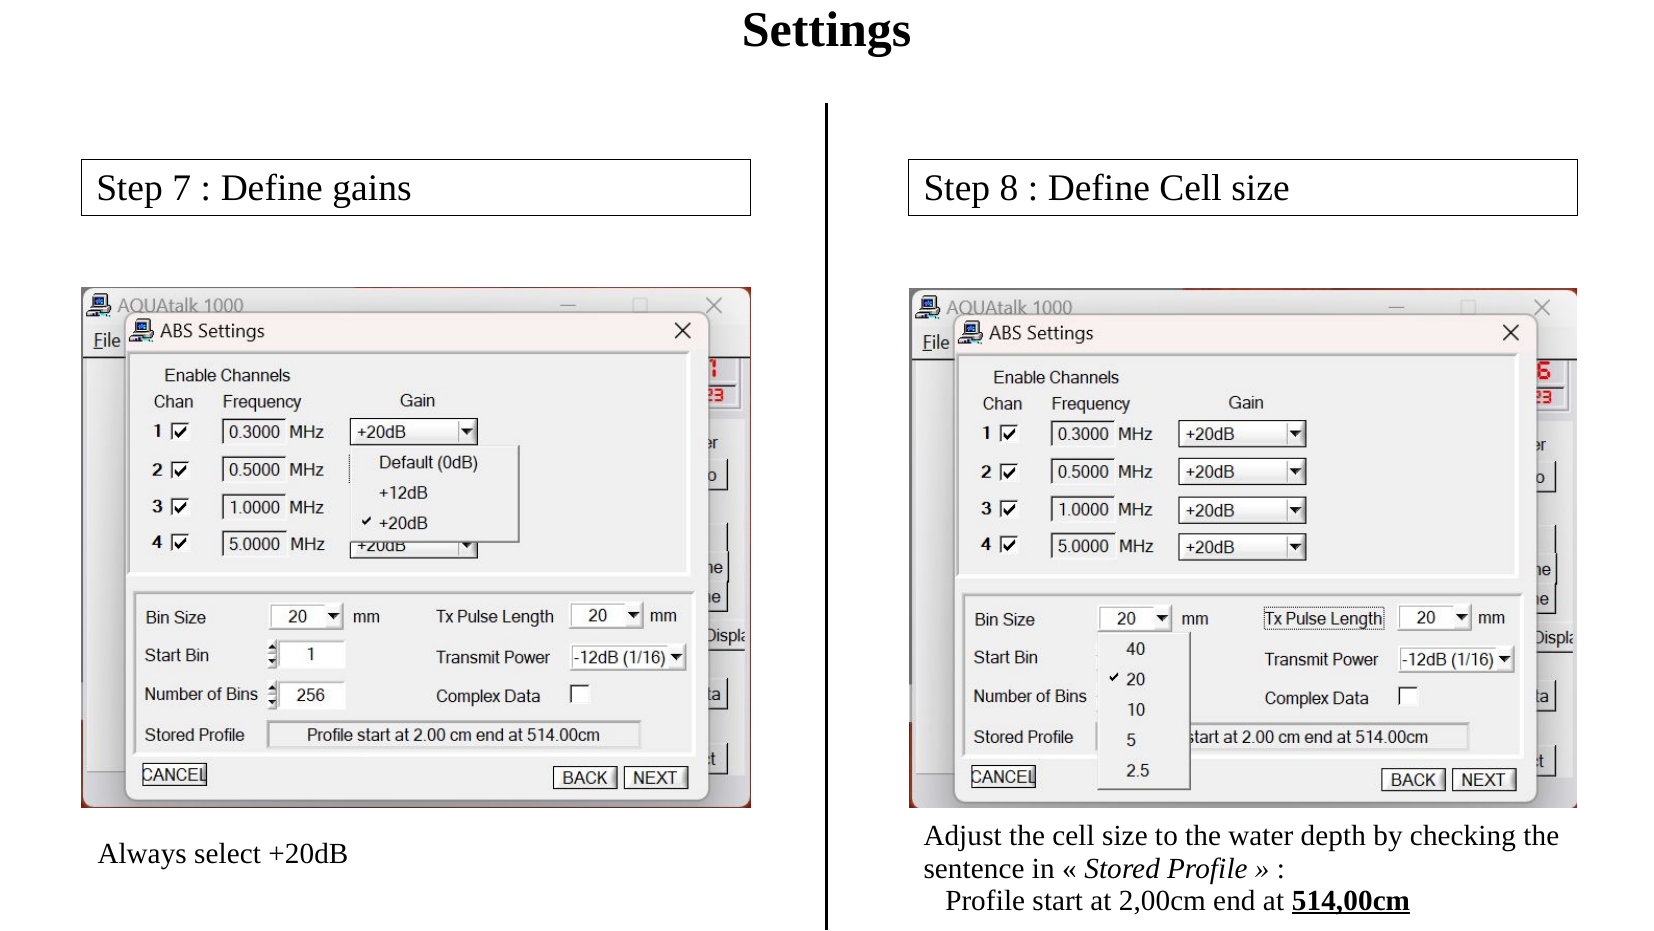

Settings
Step 7 : Define gains
Step 8 : Define Cell size
Adjust the cell size to the water depth by checking the sentence in « Stored Profile » :
 Profile start at 2,00cm end at 514,00cm
Always select +20dB